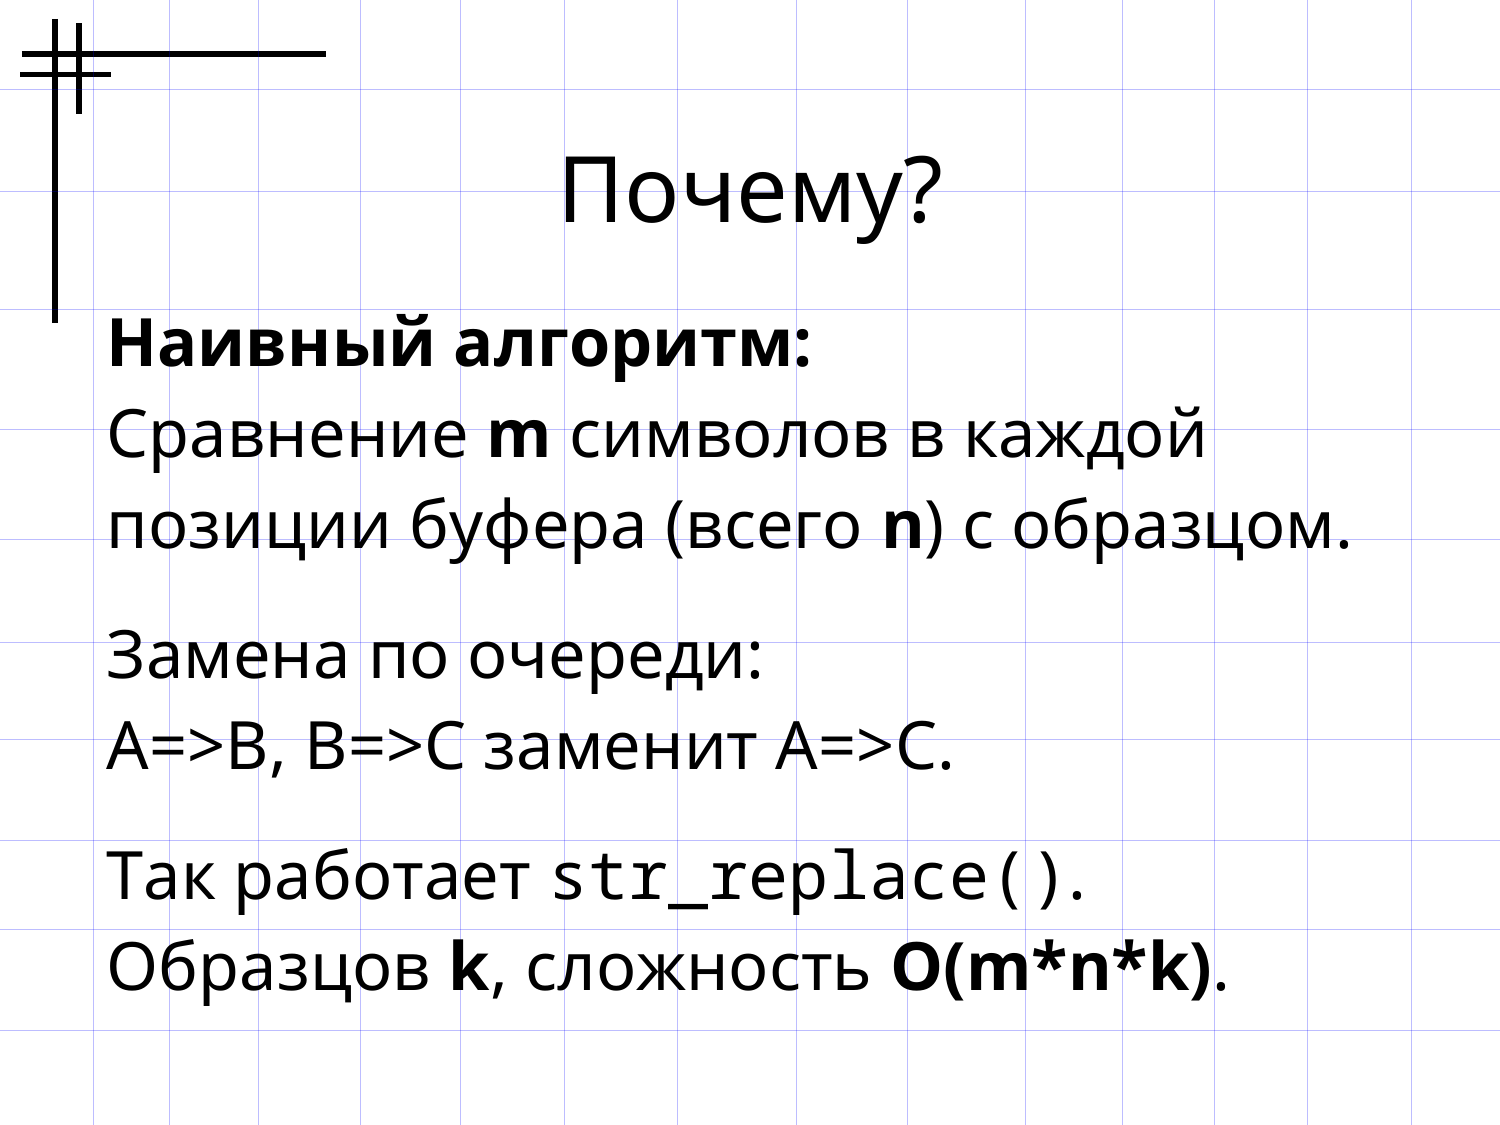

# Почему?
Наивный алгоритм:
Сравнение m символов в каждой позиции буфера (всего n) с образцом.
Замена по очереди:
A=>B, B=>C заменит A=>C.
Так работает str_replace().
Образцов k, сложность O(m*n*k).